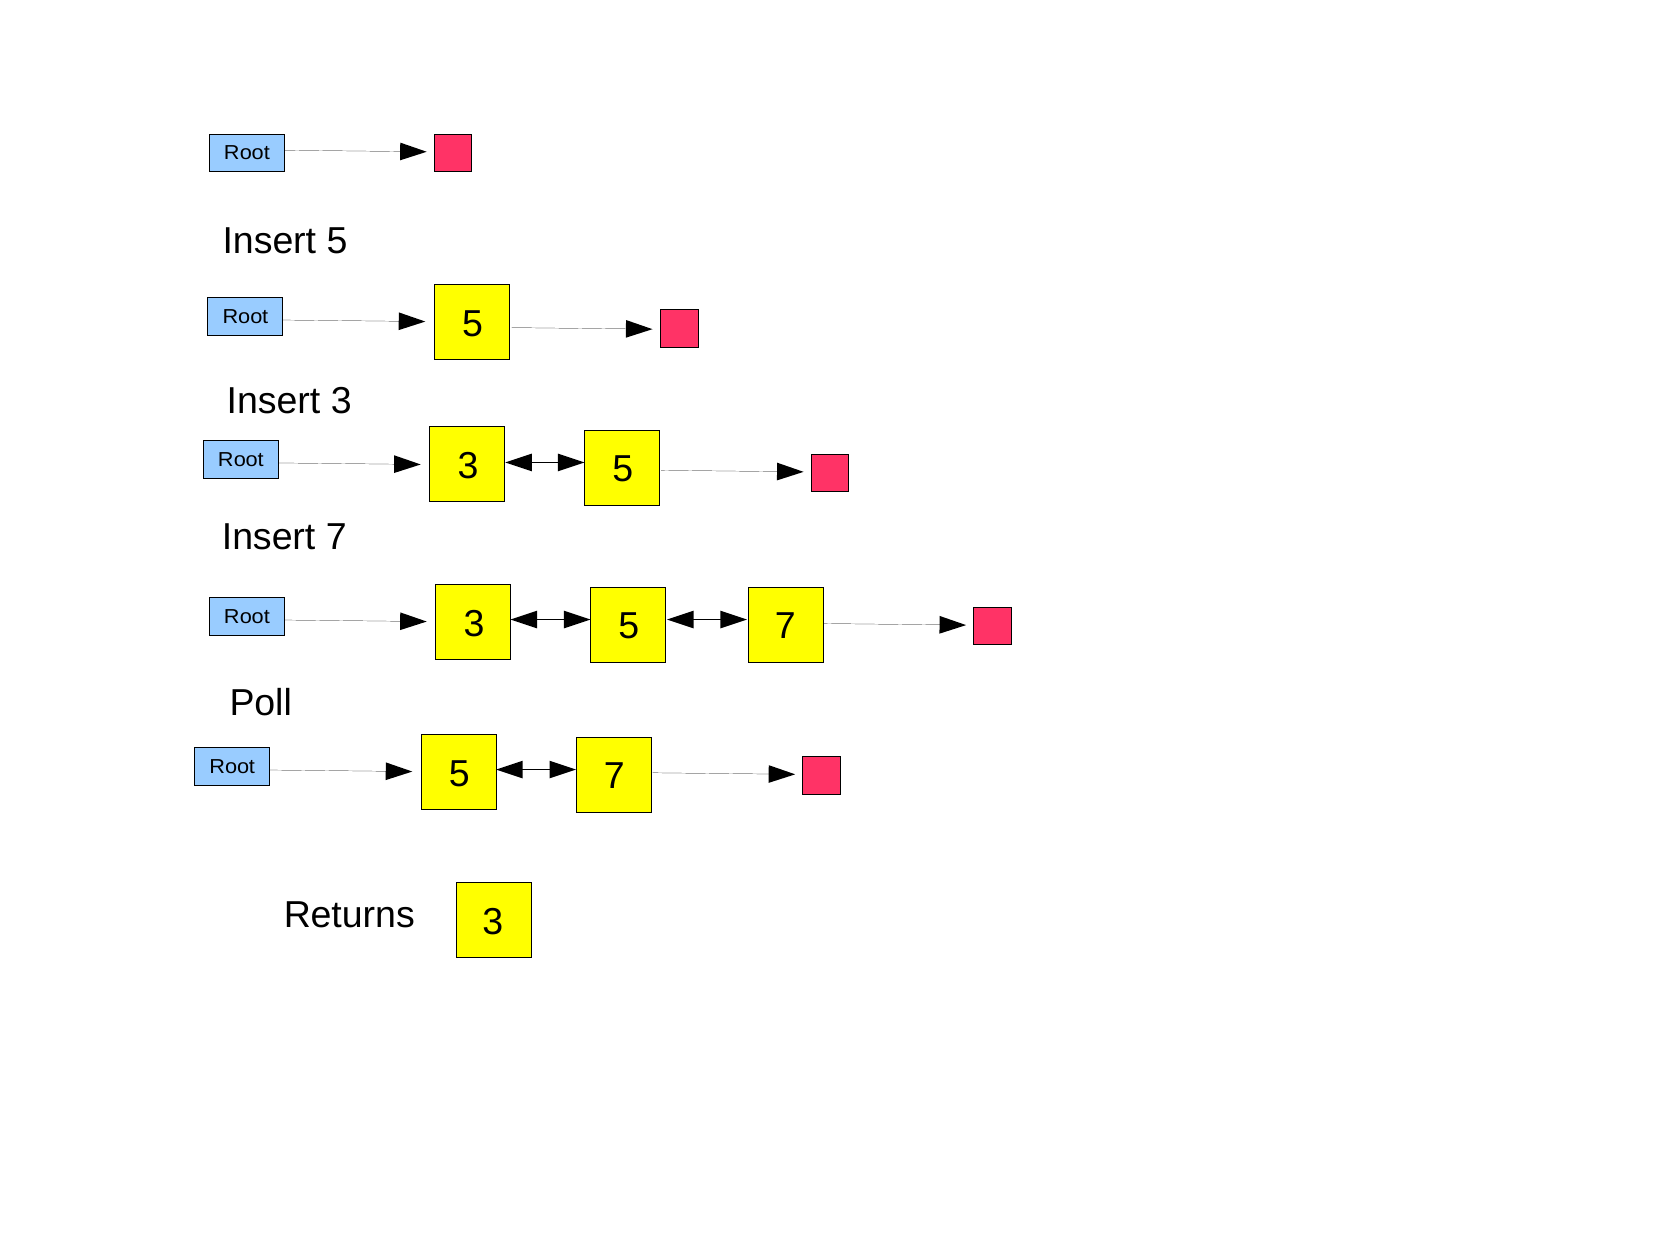

Root
Insert 5
5
Root
Insert 3
3
5
Root
Insert 7
3
5
7
Root
Poll
5
7
Root
3
Returns